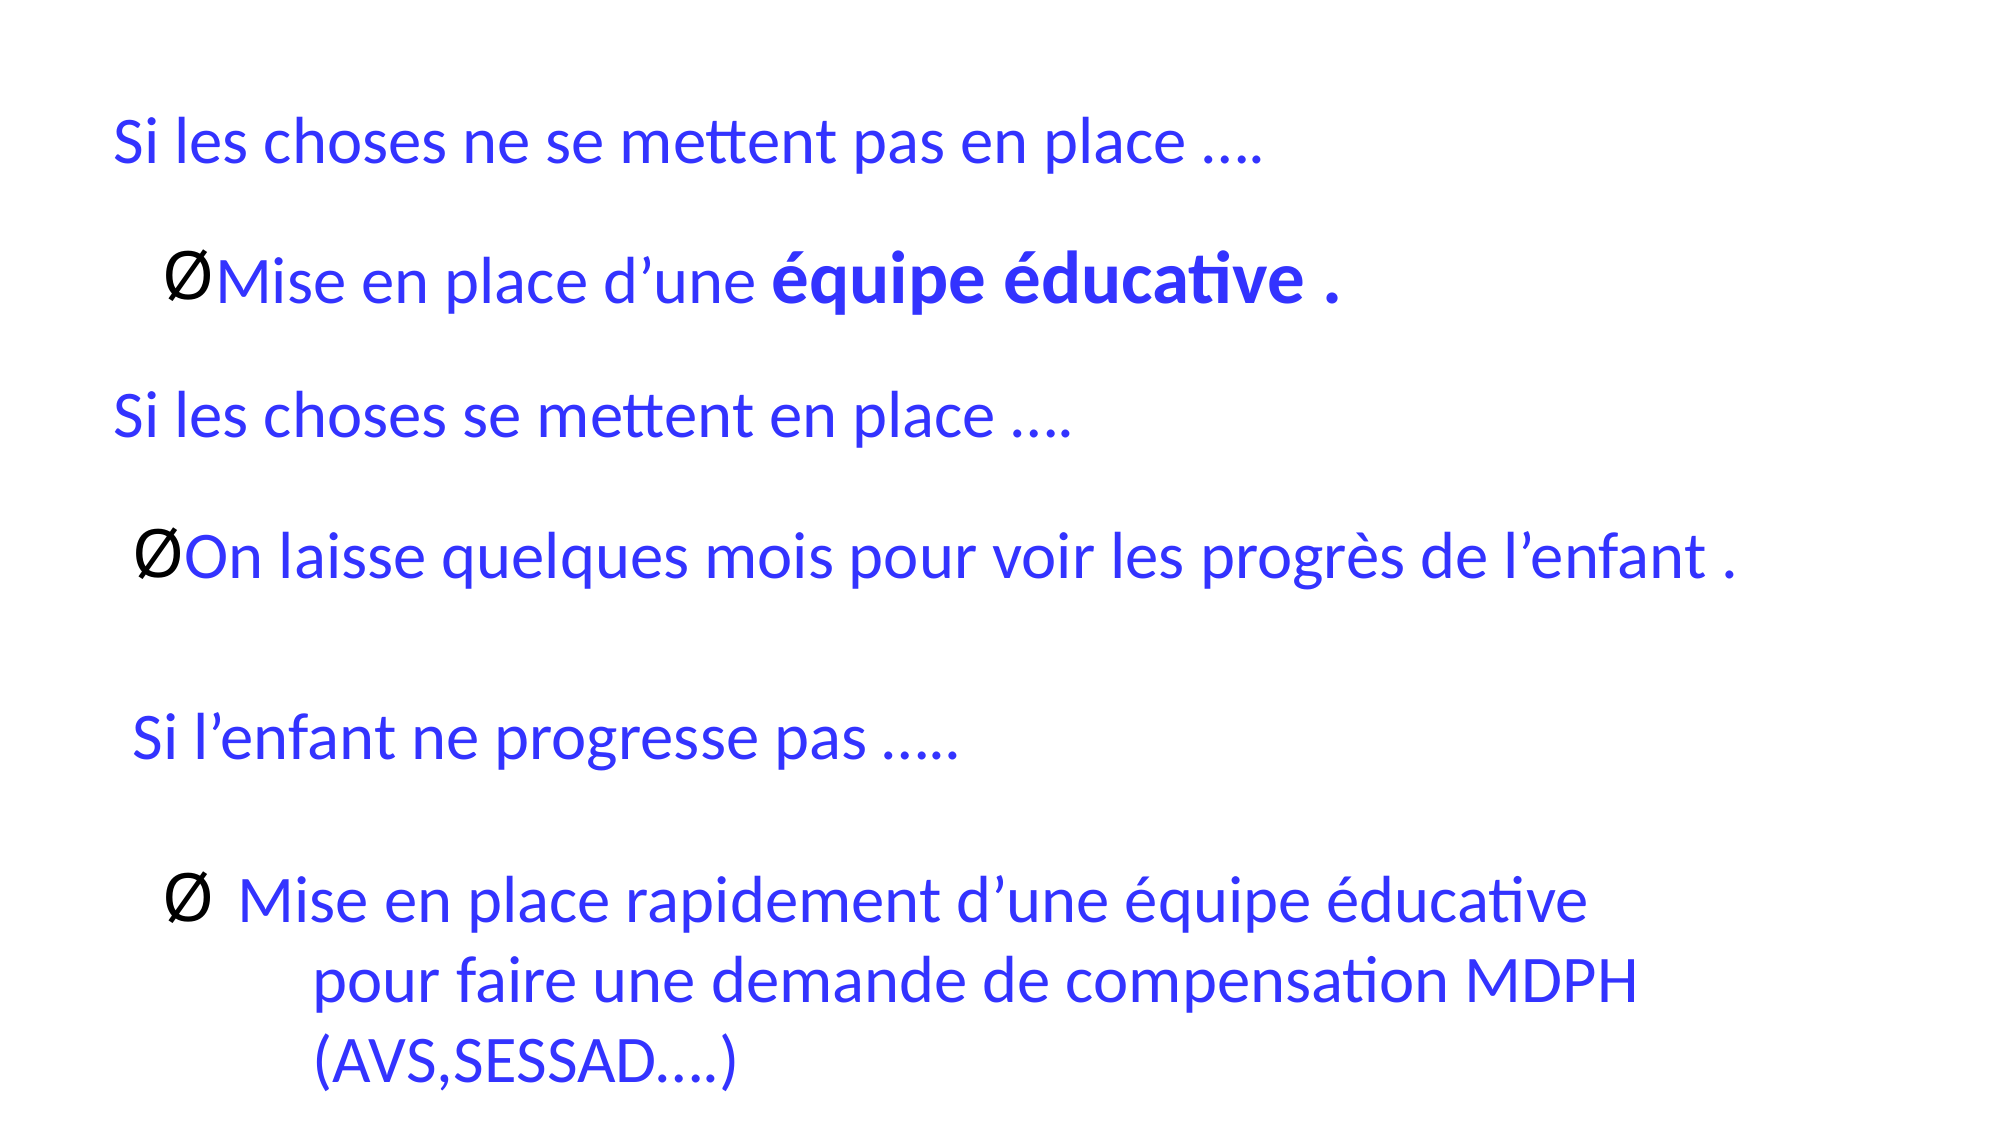

Si les choses ne se mettent pas en place ….
Mise en place d’une équipe éducative .
Si les choses se mettent en place ….
On laisse quelques mois pour voir les progrès de l’enfant .
Si l’enfant ne progresse pas …..
Mise en place rapidement d’une équipe éducative pour faire une demande de compensation MDPH (AVS,SESSAD….)